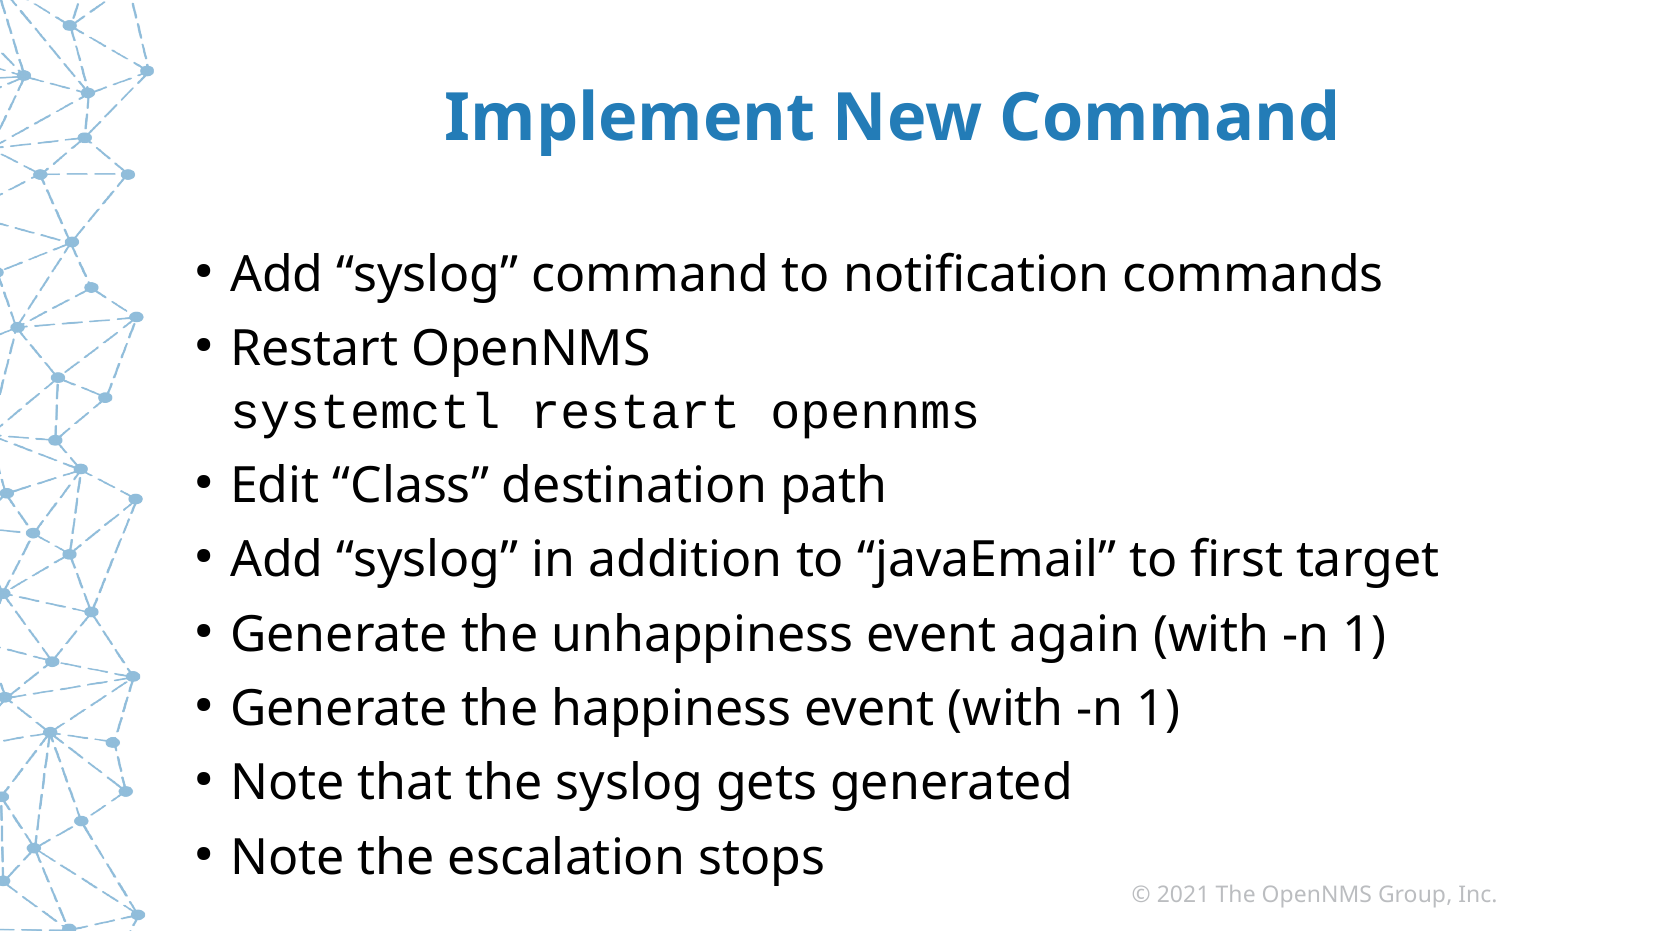

# Implement New Command
Add “syslog” command to notification commands
Restart OpenNMS
systemctl restart opennms
Edit “Class” destination path
Add “syslog” in addition to “javaEmail” to first target
Generate the unhappiness event again (with -n 1)
Generate the happiness event (with -n 1)
Note that the syslog gets generated
Note the escalation stops